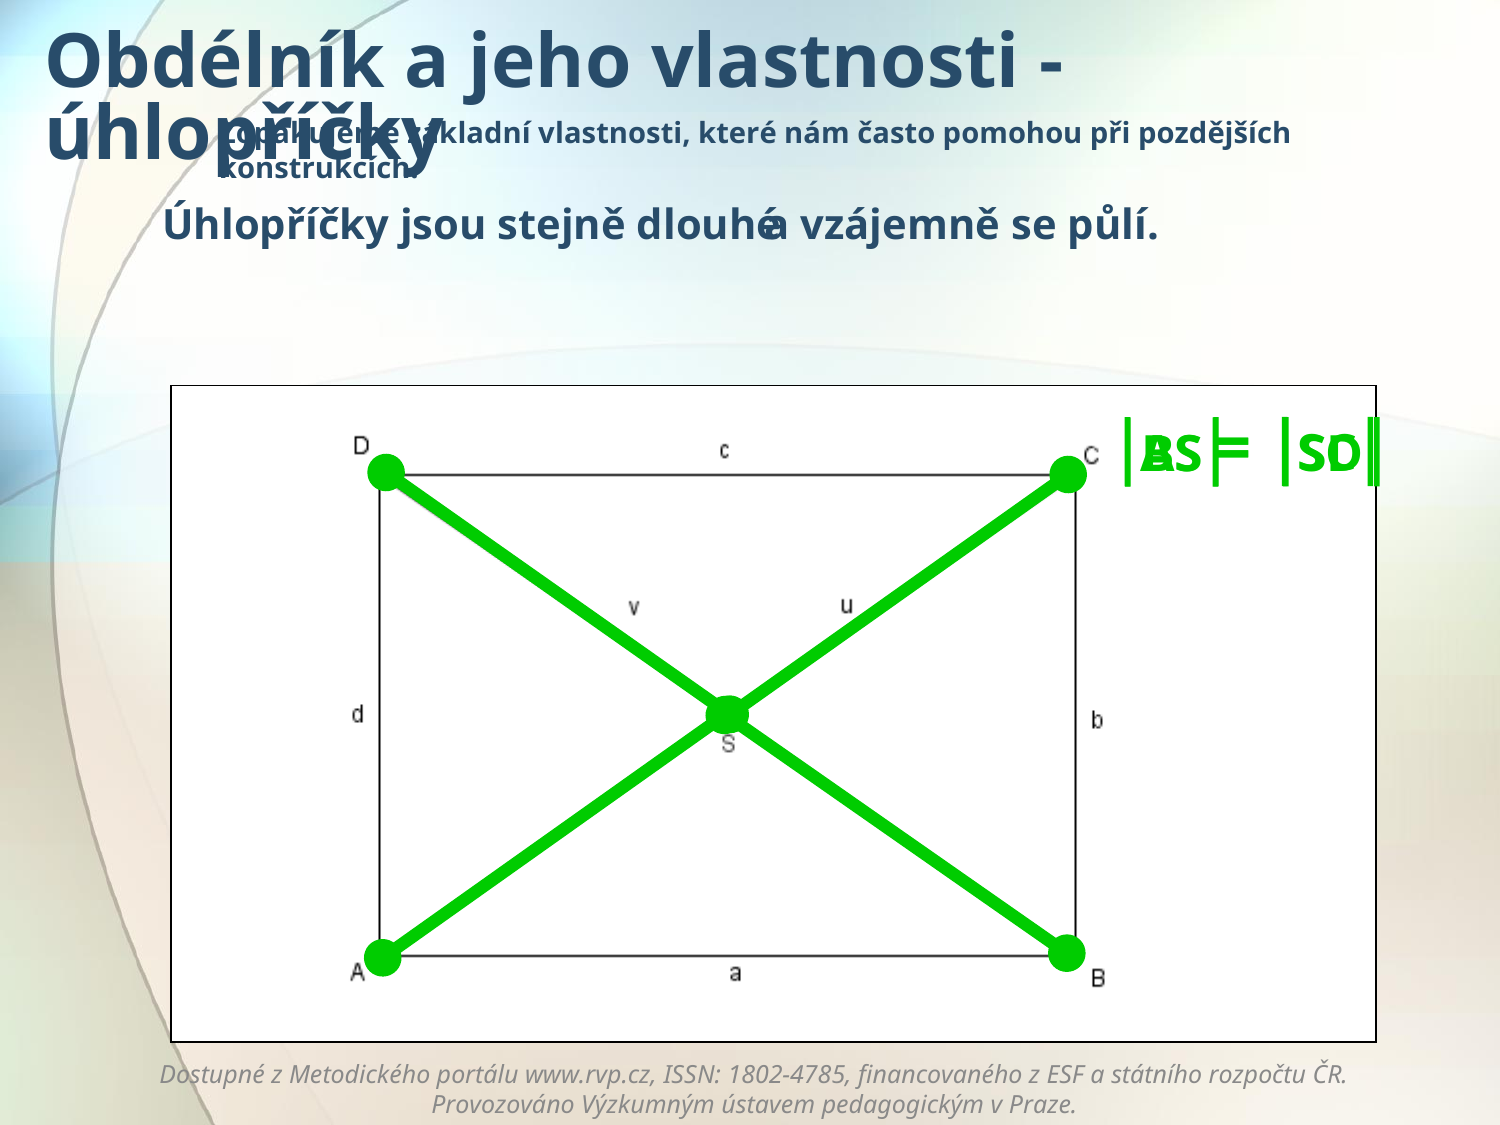

# Obdélník a jeho vlastnosti - úhlopříčky
Zopakujeme základní vlastnosti, které nám často pomohou při pozdějších konstrukcích.
Úhlopříčky jsou stejně dlouhé
a vzájemně se půlí.
=
=
SC
AS
SD
BS